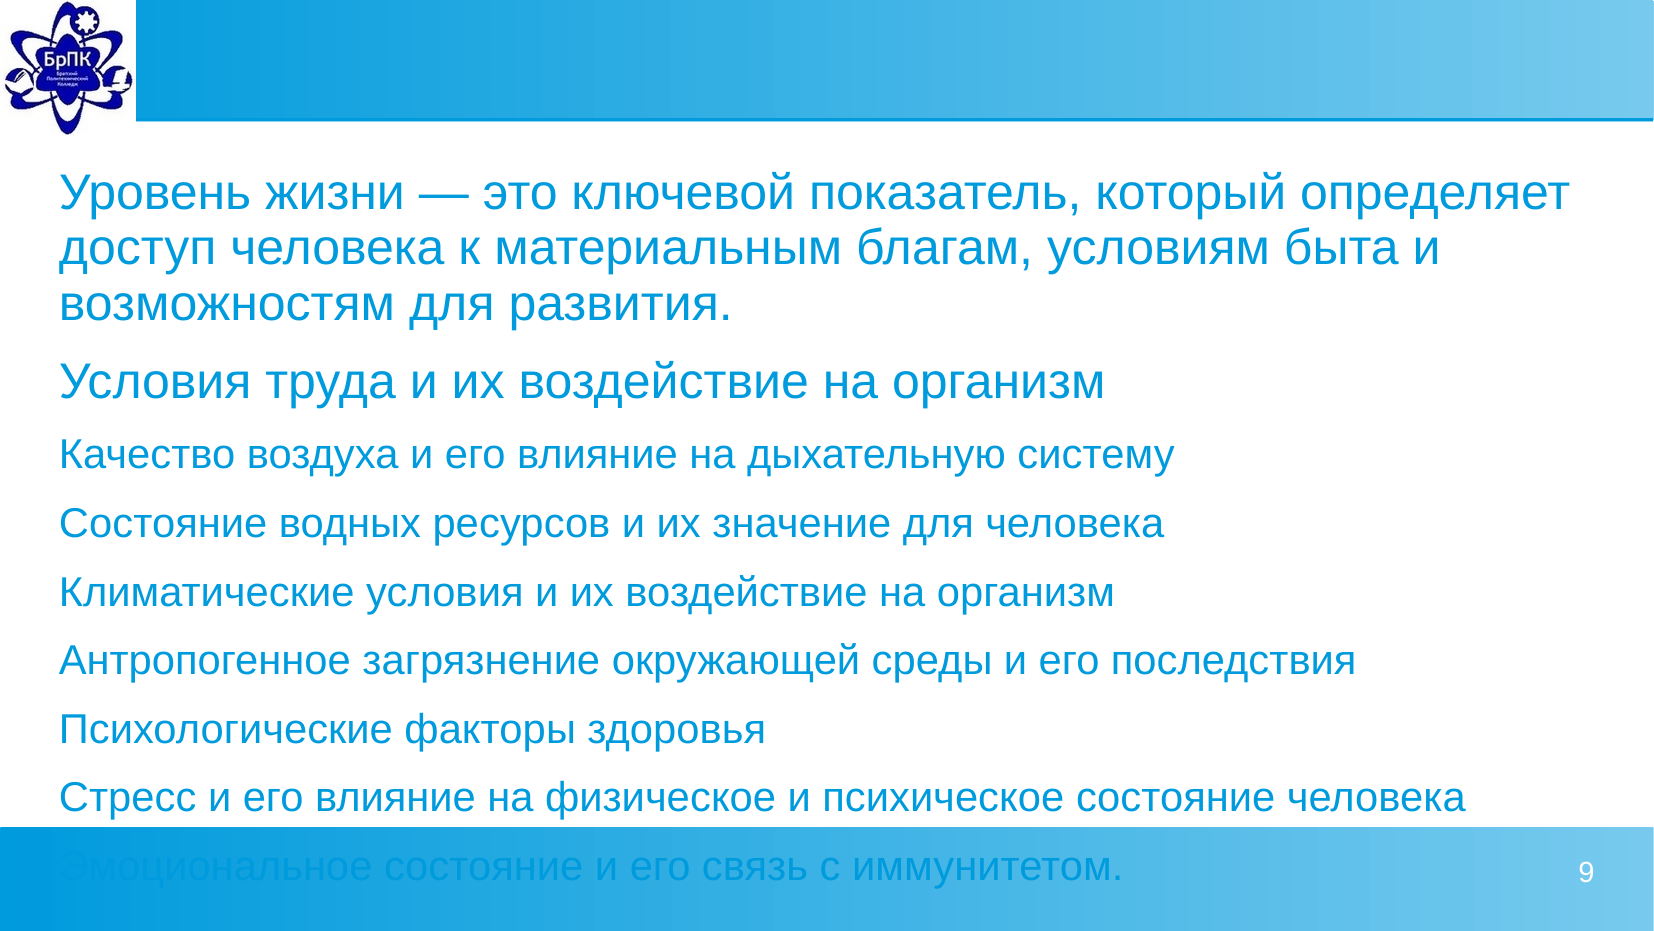

# Уровень жизни — это ключевой показатель, который определяет доступ человека к материальным благам, условиям быта и возможностям для развития.
Условия труда и их воздействие на организм
Качество воздуха и его влияние на дыхательную систему
Состояние водных ресурсов и их значение для человека
Климатические условия и их воздействие на организм
Антропогенное загрязнение окружающей среды и его последствия
Психологические факторы здоровья
Стресс и его влияние на физическое и психическое состояние человека
Эмоциональное состояние и его связь с иммунитетом.
9